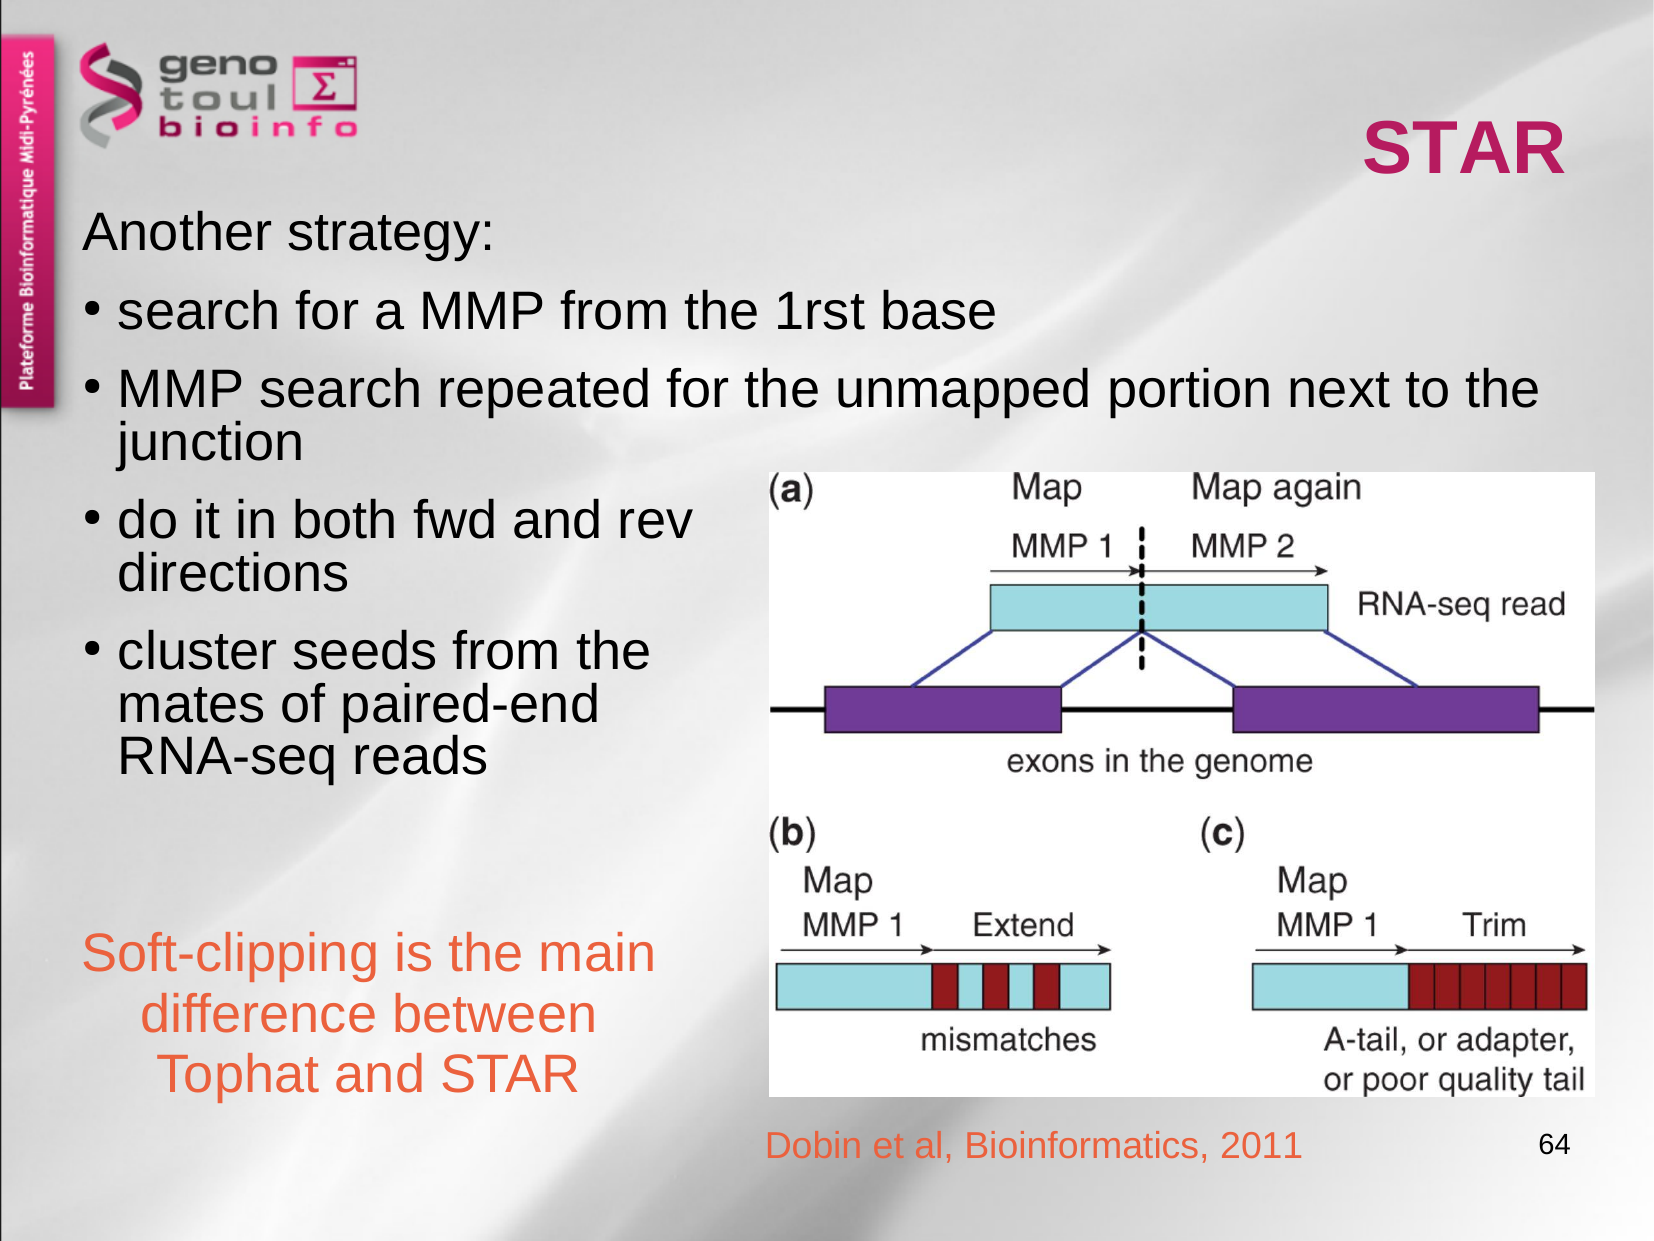

STAR
# Another strategy:
search for a MMP from the 1rst base
MMP search repeated for the unmapped portion next to the junction
do it in both fwd and rev
directions
cluster seeds from the
mates of paired-end
RNA-seq reads
Soft-clipping is the main difference between Tophat and STAR
Dobin et al, Bioinformatics, 2011